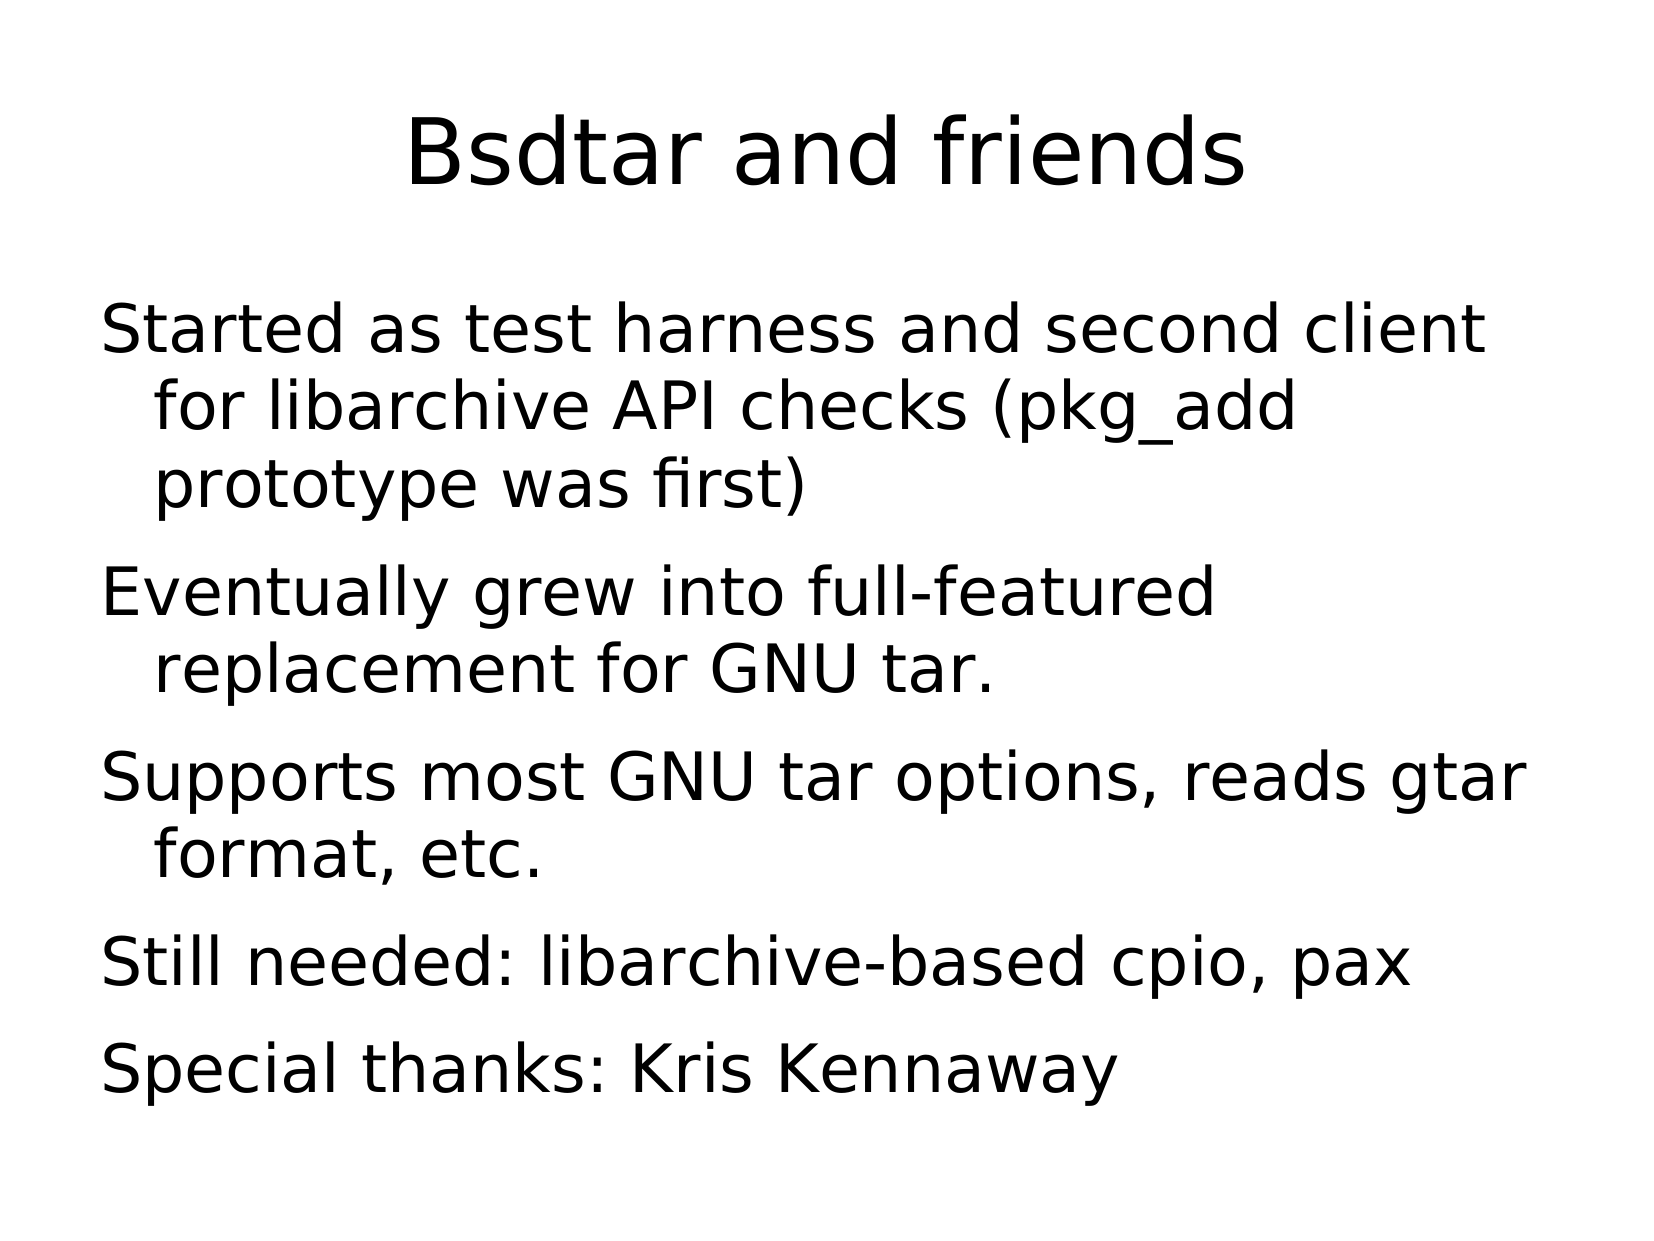

# Bsdtar and friends
Started as test harness and second client for libarchive API checks (pkg_add prototype was first)
Eventually grew into full-featured replacement for GNU tar.
Supports most GNU tar options, reads gtar format, etc.
Still needed: libarchive-based cpio, pax
Special thanks: Kris Kennaway